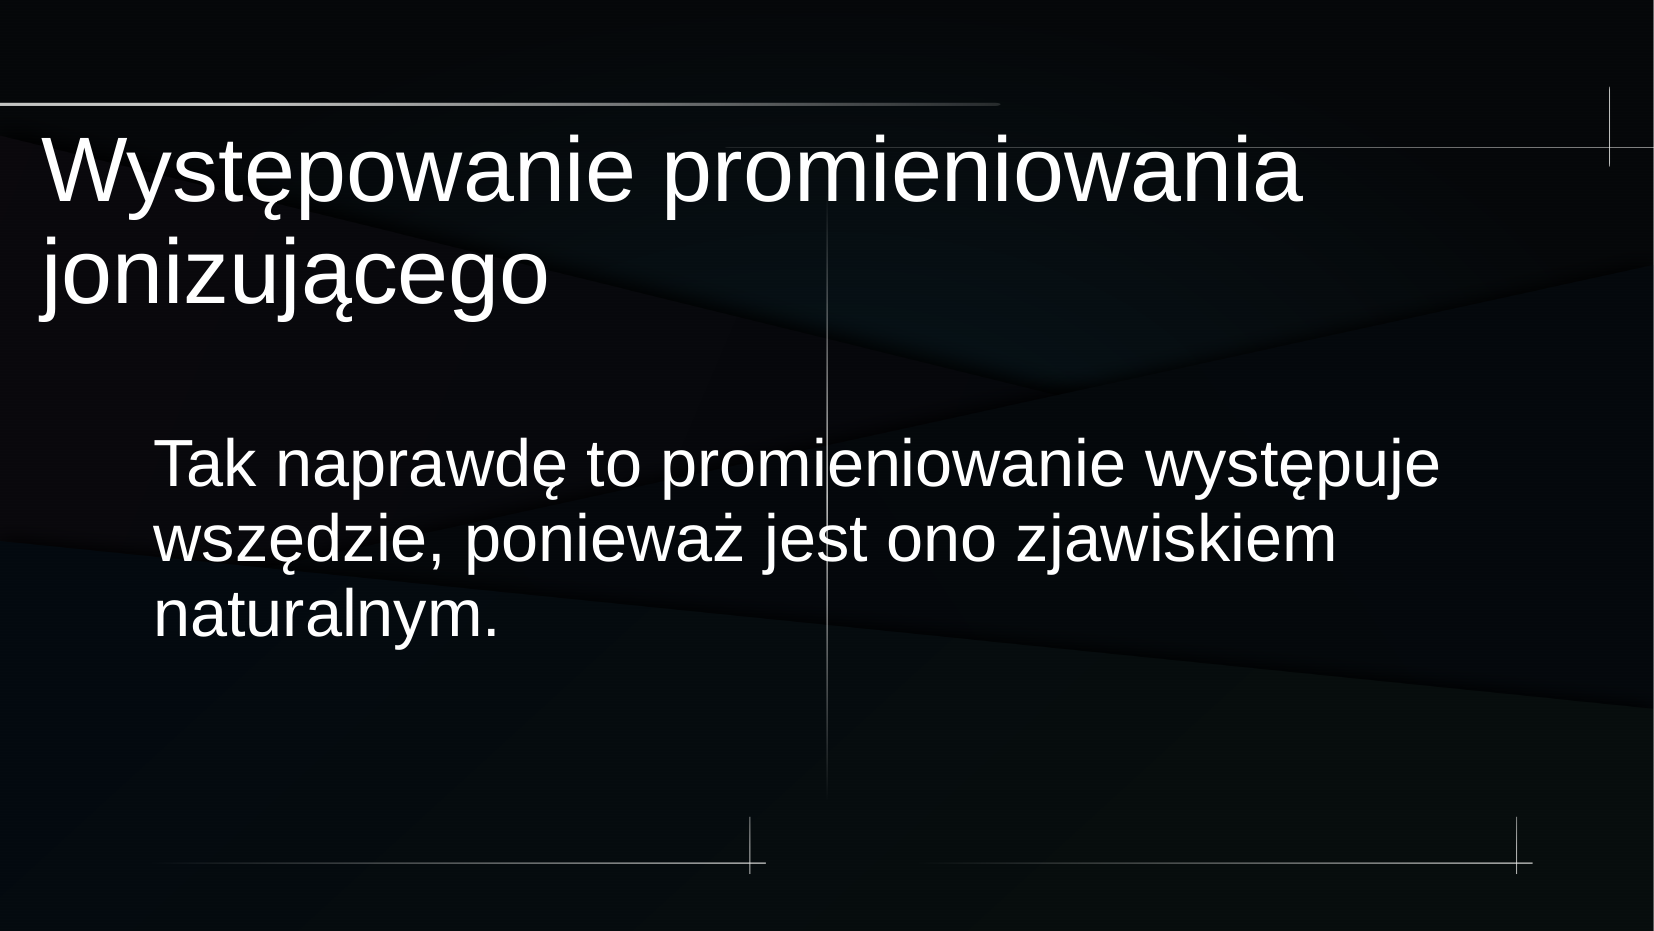

# Występowanie promieniowania jonizującego
Tak naprawdę to promieniowanie występuje wszędzie, ponieważ jest ono zjawiskiem naturalnym.